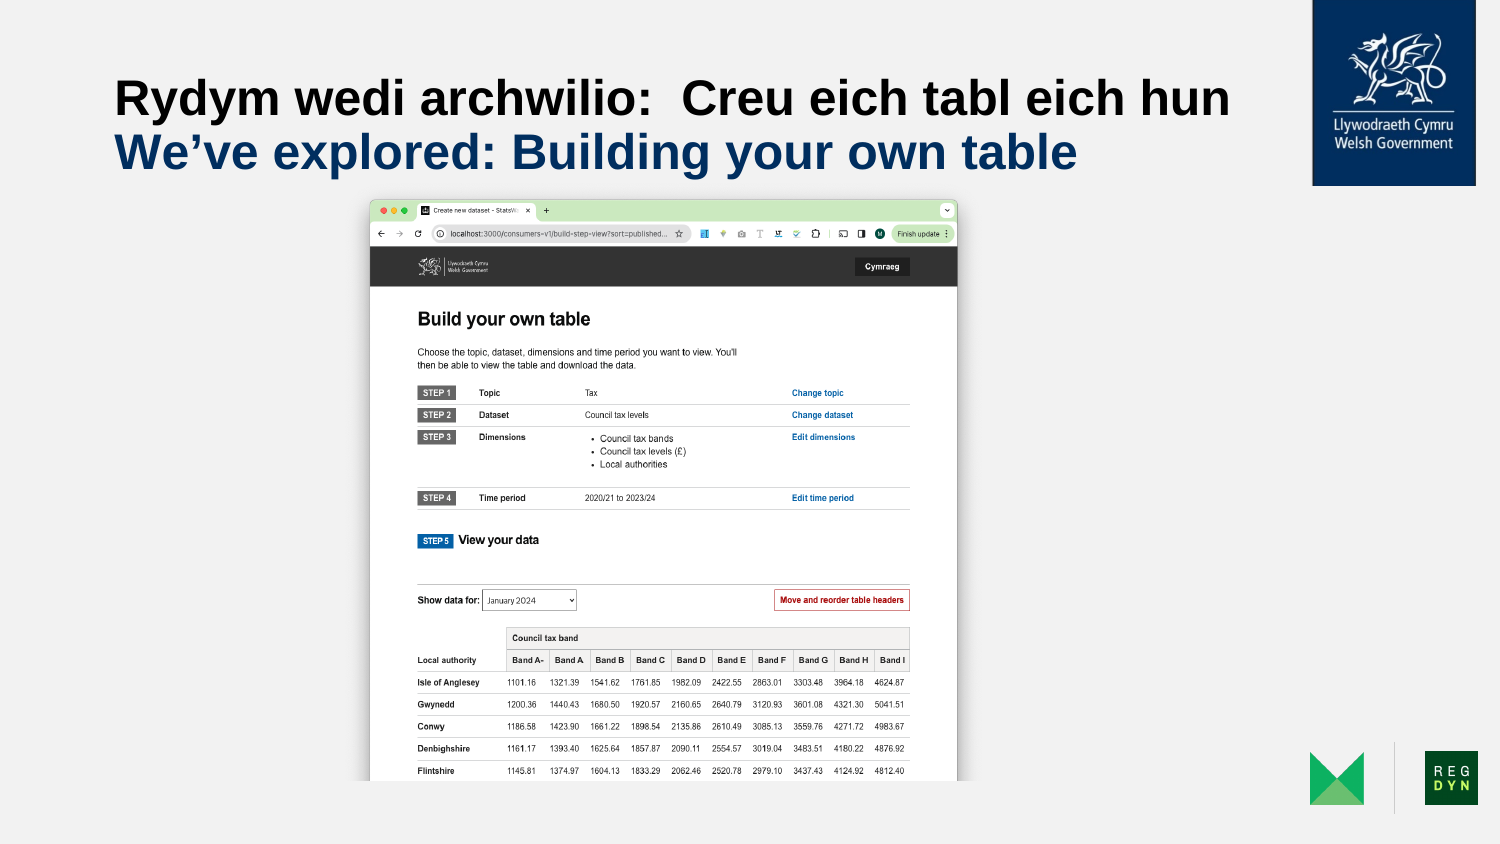

# Rydym wedi archwilio: Creu eich tabl eich hun We’ve explored: Building your own table